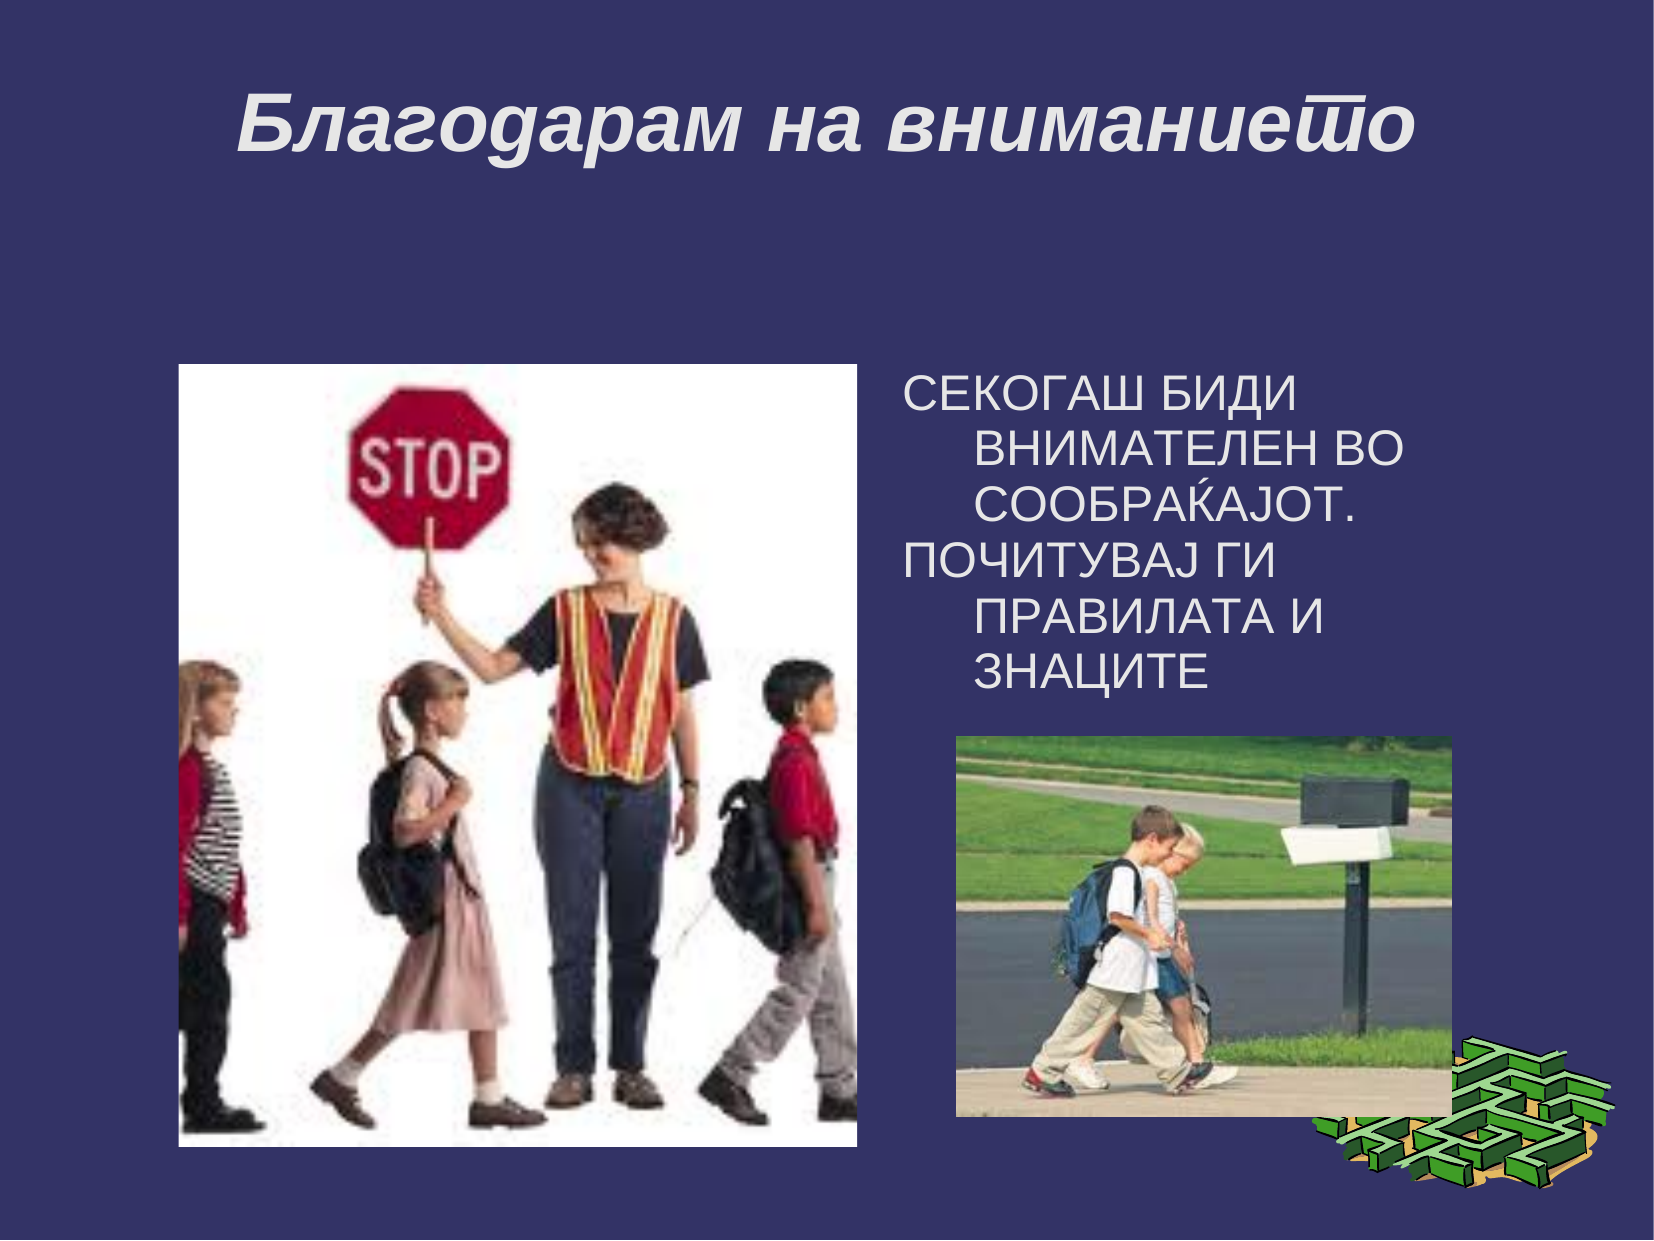

# Благодарам на вниманието
СЕКОГАШ БИДИ ВНИМАТЕЛЕН ВО СООБРАЌАЈОТ.
ПОЧИТУВАЈ ГИ ПРАВИЛАТА И ЗНАЦИТЕ